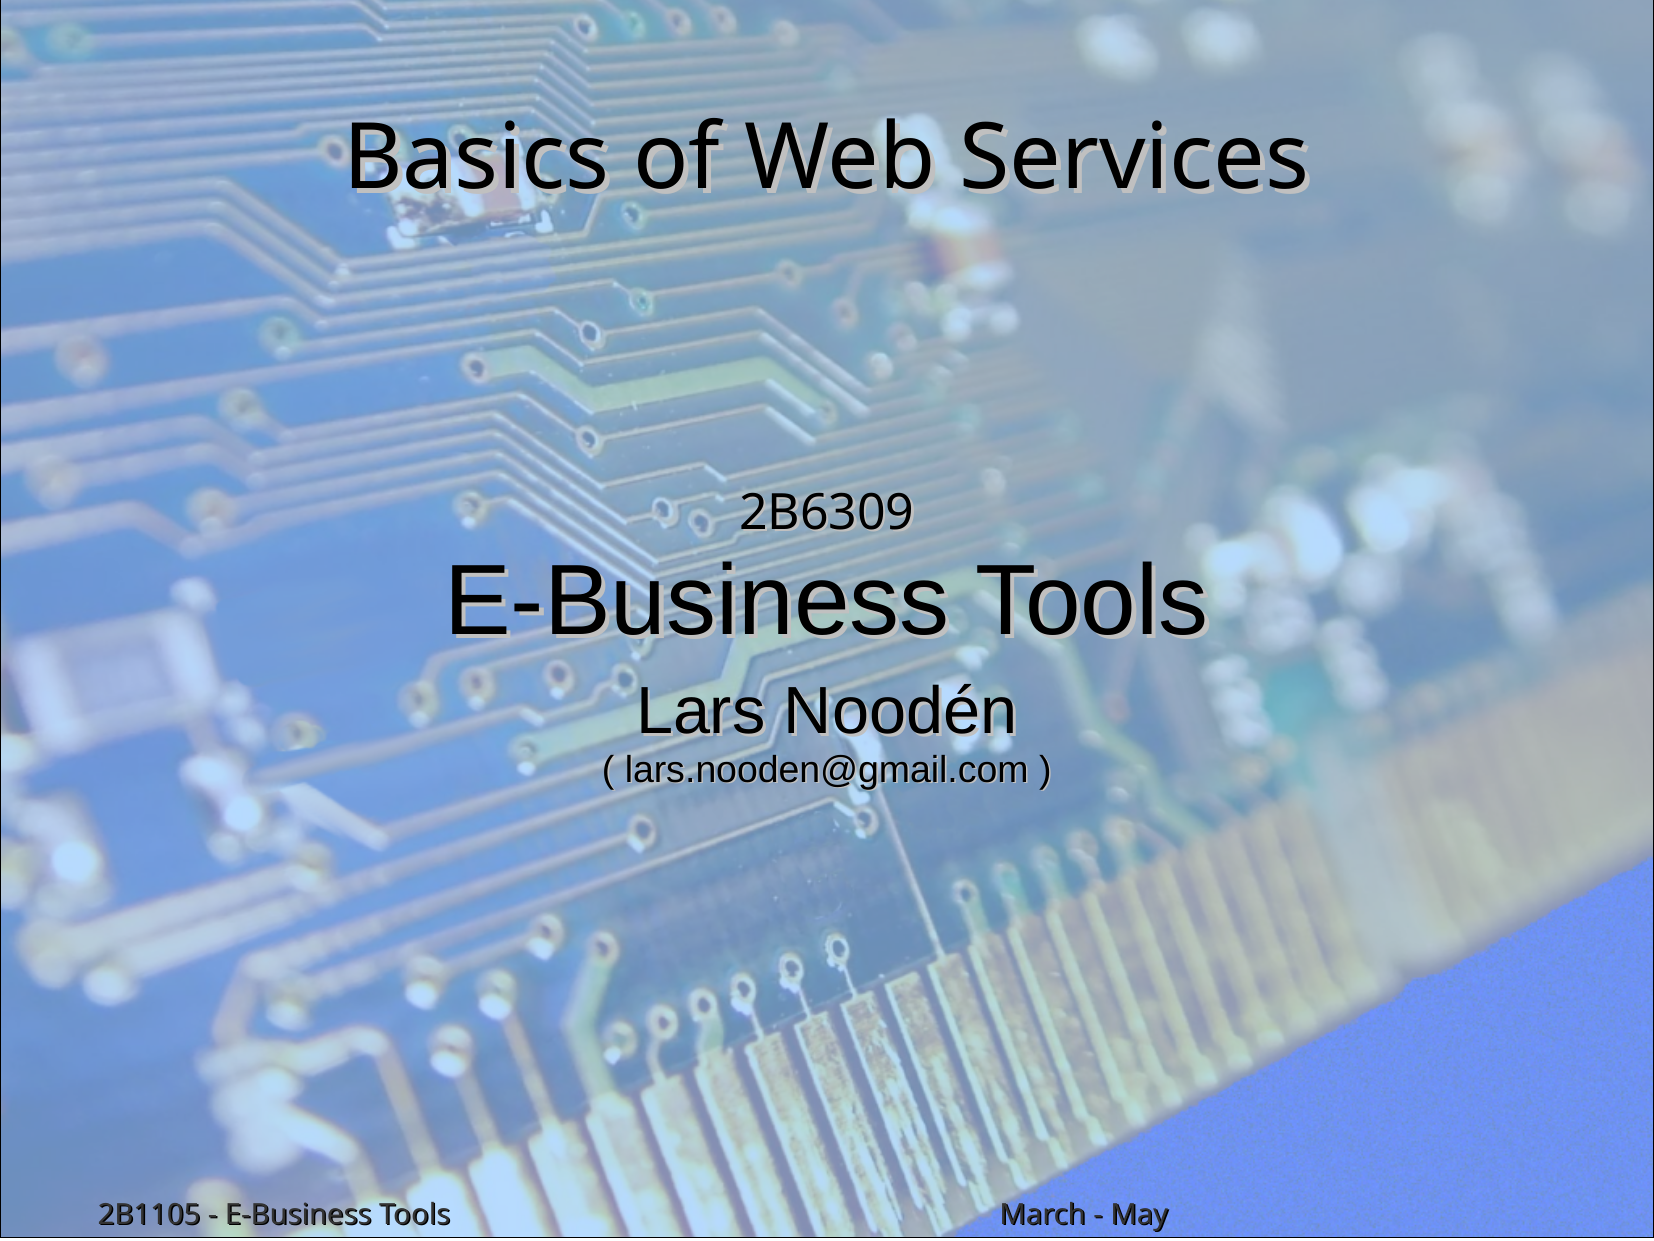

# Basics of Web Services
2B6309
E-Business Tools
Lars Noodén
( lars.nooden@gmail.com )